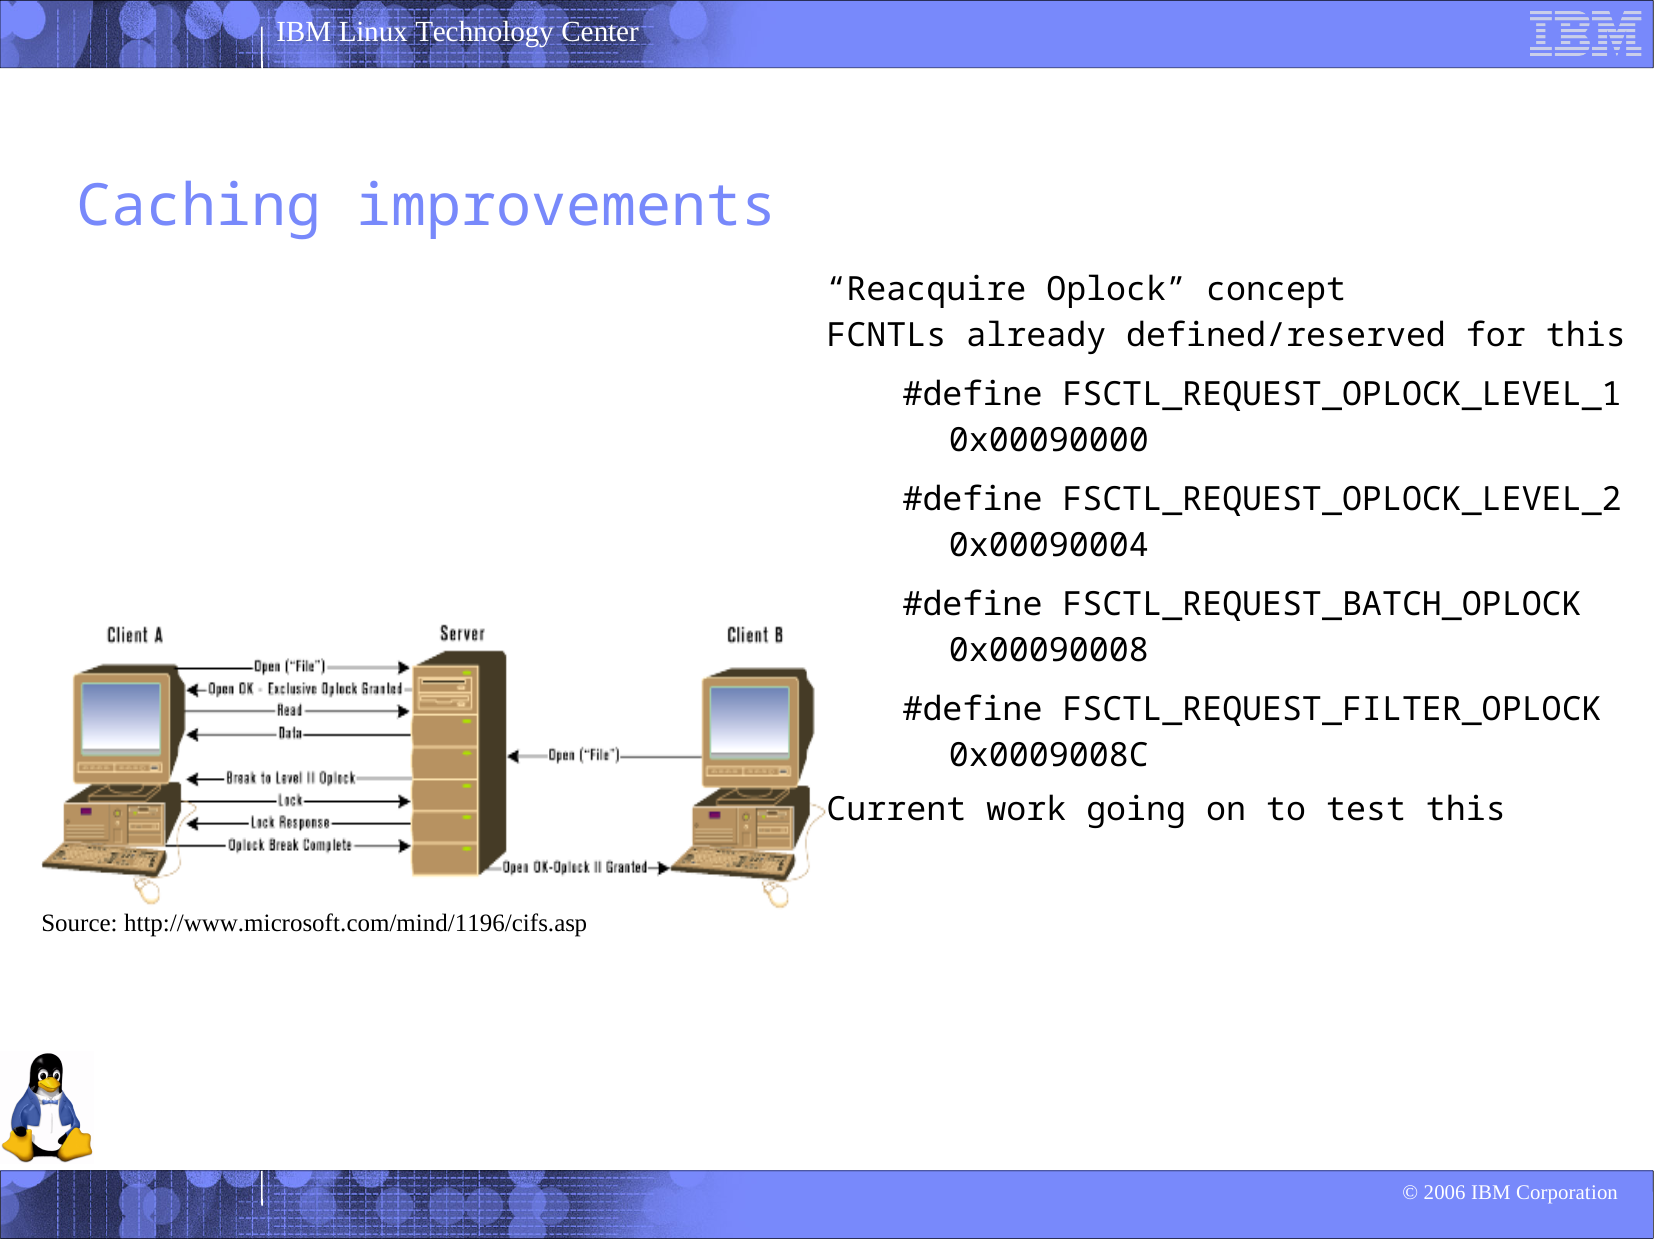

# Caching improvements
“Reacquire Oplock” concept
FCNTLs already defined/reserved for this
#define FSCTL_REQUEST_OPLOCK_LEVEL_1 0x00090000
#define FSCTL_REQUEST_OPLOCK_LEVEL_2 0x00090004
#define FSCTL_REQUEST_BATCH_OPLOCK 0x00090008
#define FSCTL_REQUEST_FILTER_OPLOCK 0x0009008C
Current work going on to test this
Source: http://www.microsoft.com/mind/1196/cifs.asp